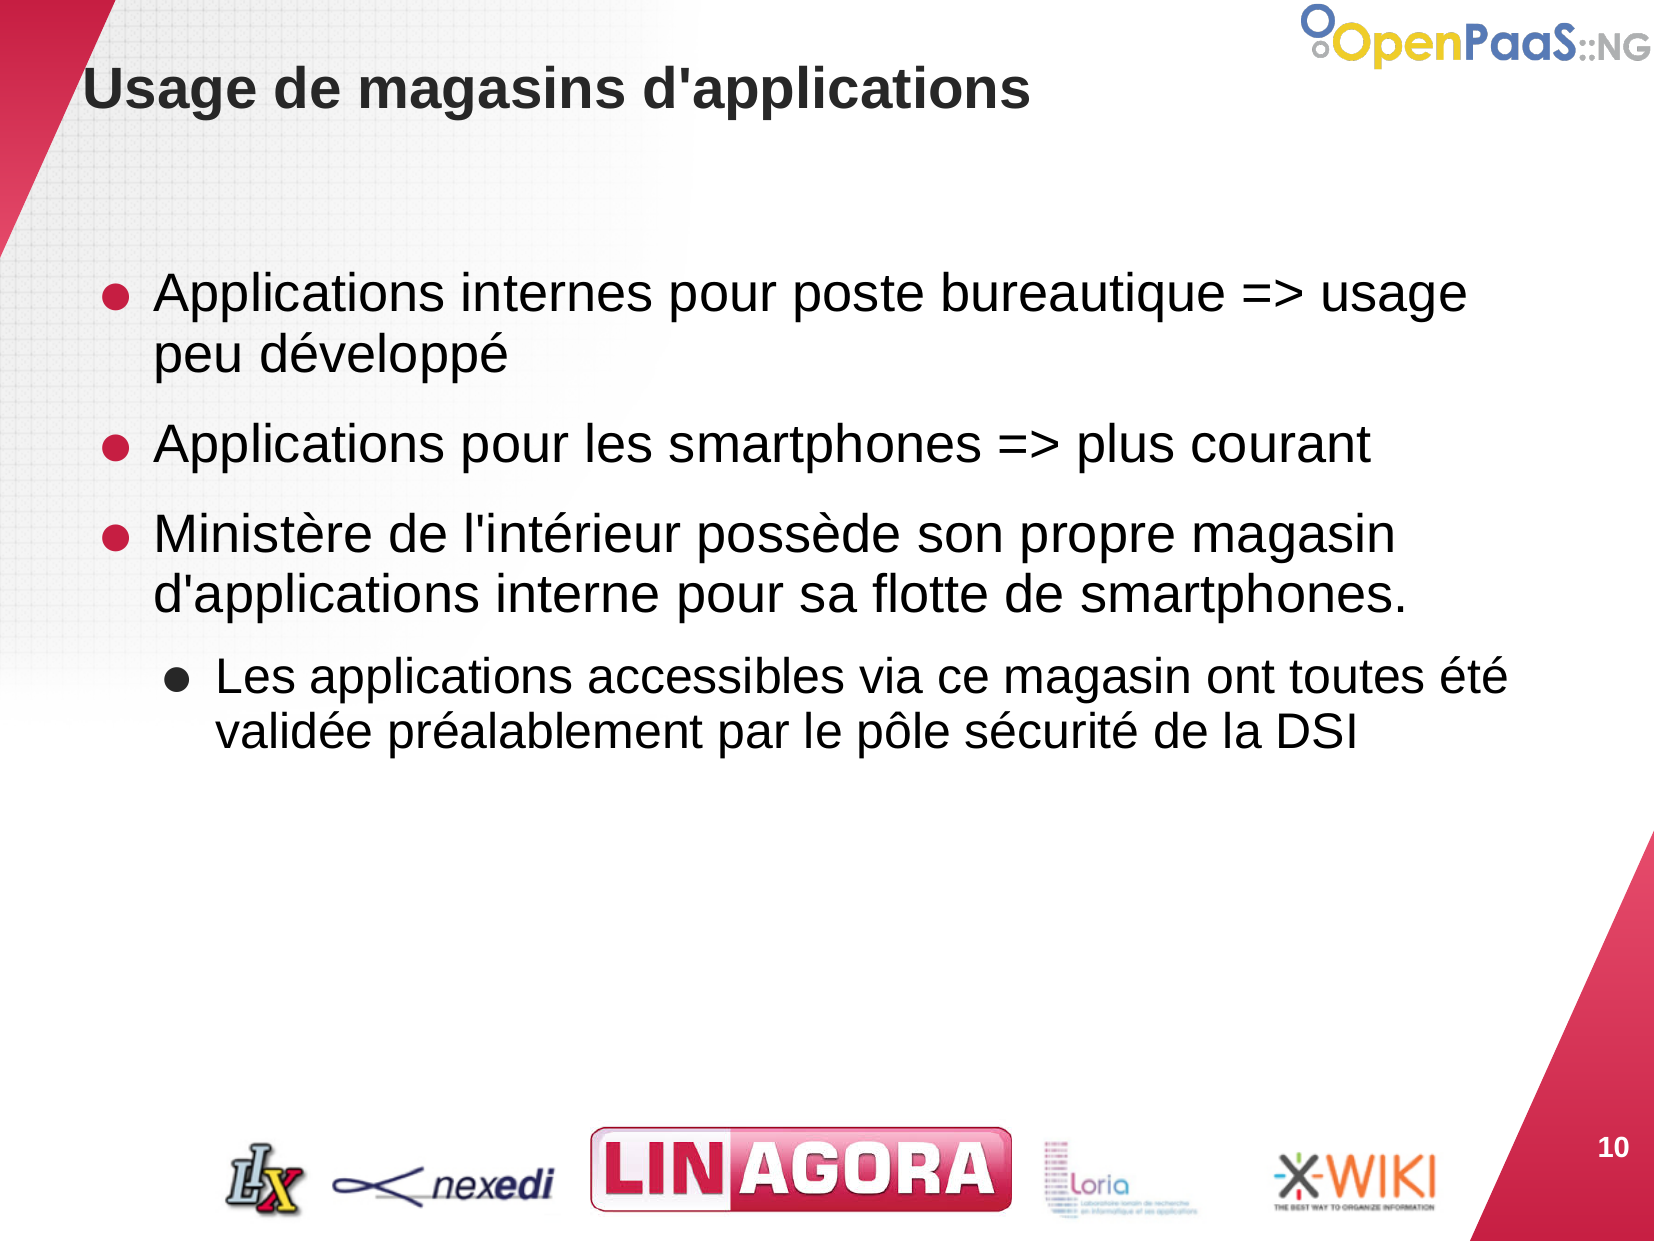

# Usage de magasins d'applications
Applications internes pour poste bureautique => usage peu développé
Applications pour les smartphones => plus courant
Ministère de l'intérieur possède son propre magasin d'applications interne pour sa flotte de smartphones.
Les applications accessibles via ce magasin ont toutes été validée préalablement par le pôle sécurité de la DSI
10